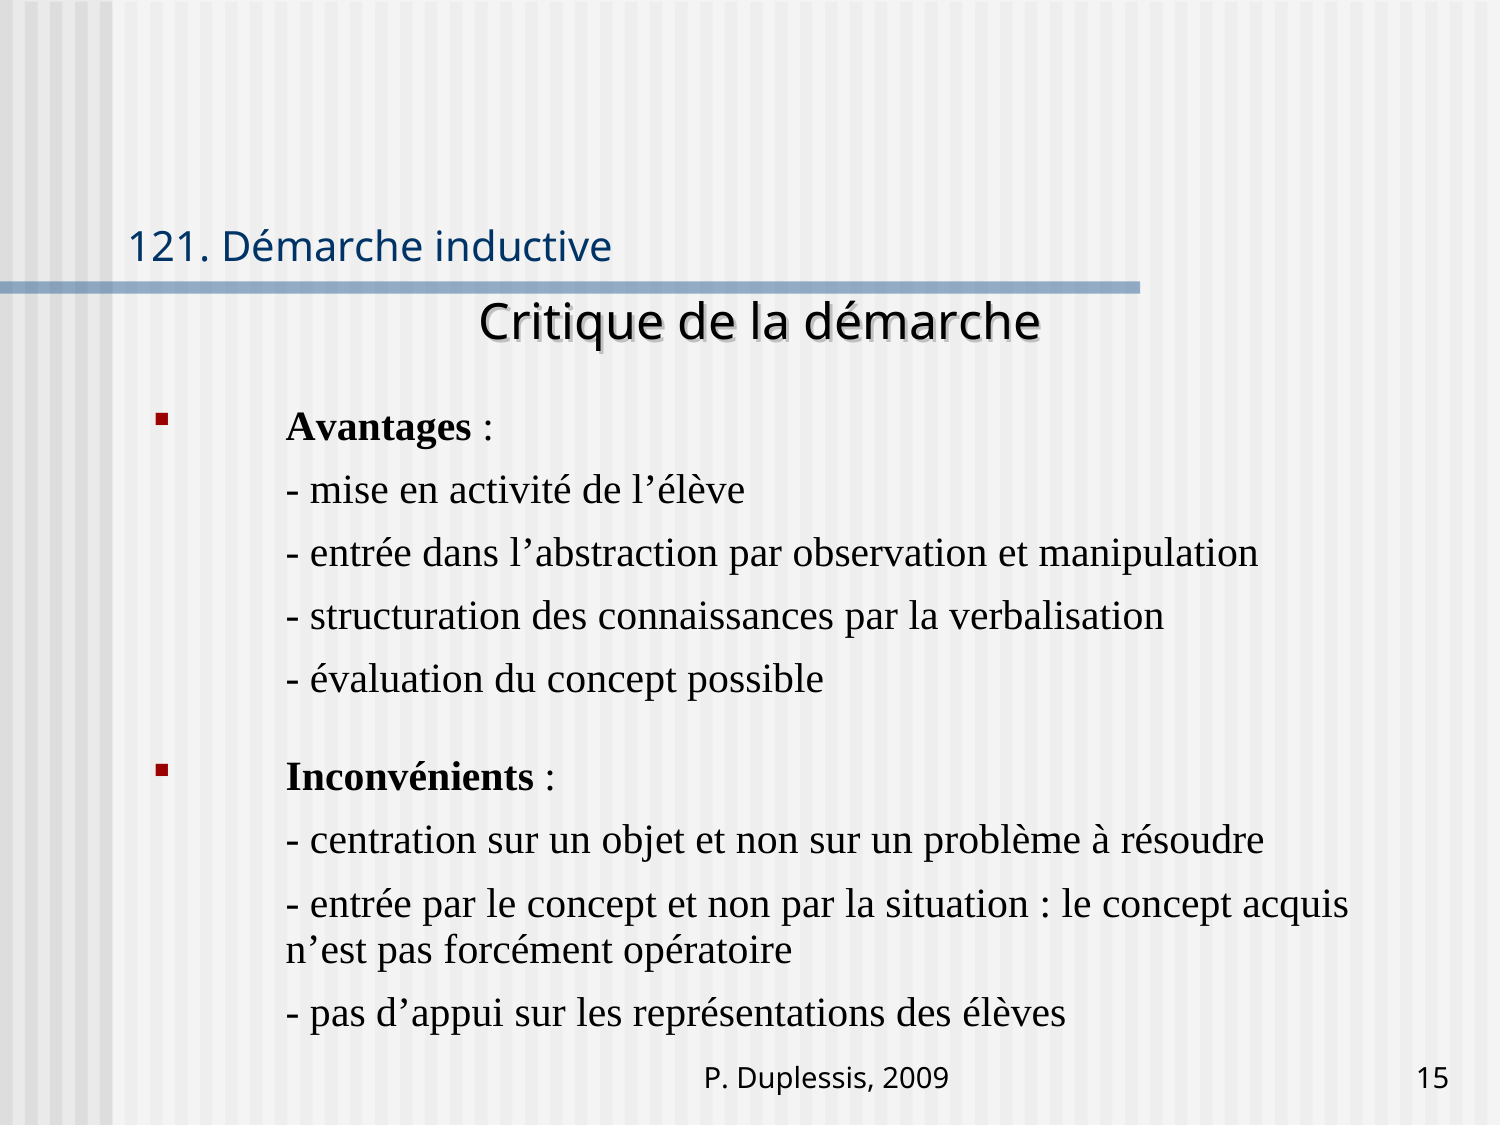

# 121. Démarche inductive
Critique de la démarche
Avantages :
	- mise en activité de l’élève
	- entrée dans l’abstraction par observation et manipulation
	- structuration des connaissances par la verbalisation
	- évaluation du concept possible
Inconvénients :
	- centration sur un objet et non sur un problème à résoudre
	- entrée par le concept et non par la situation : le concept acquis n’est pas forcément opératoire
	- pas d’appui sur les représentations des élèves
P. Duplessis, 2009
15